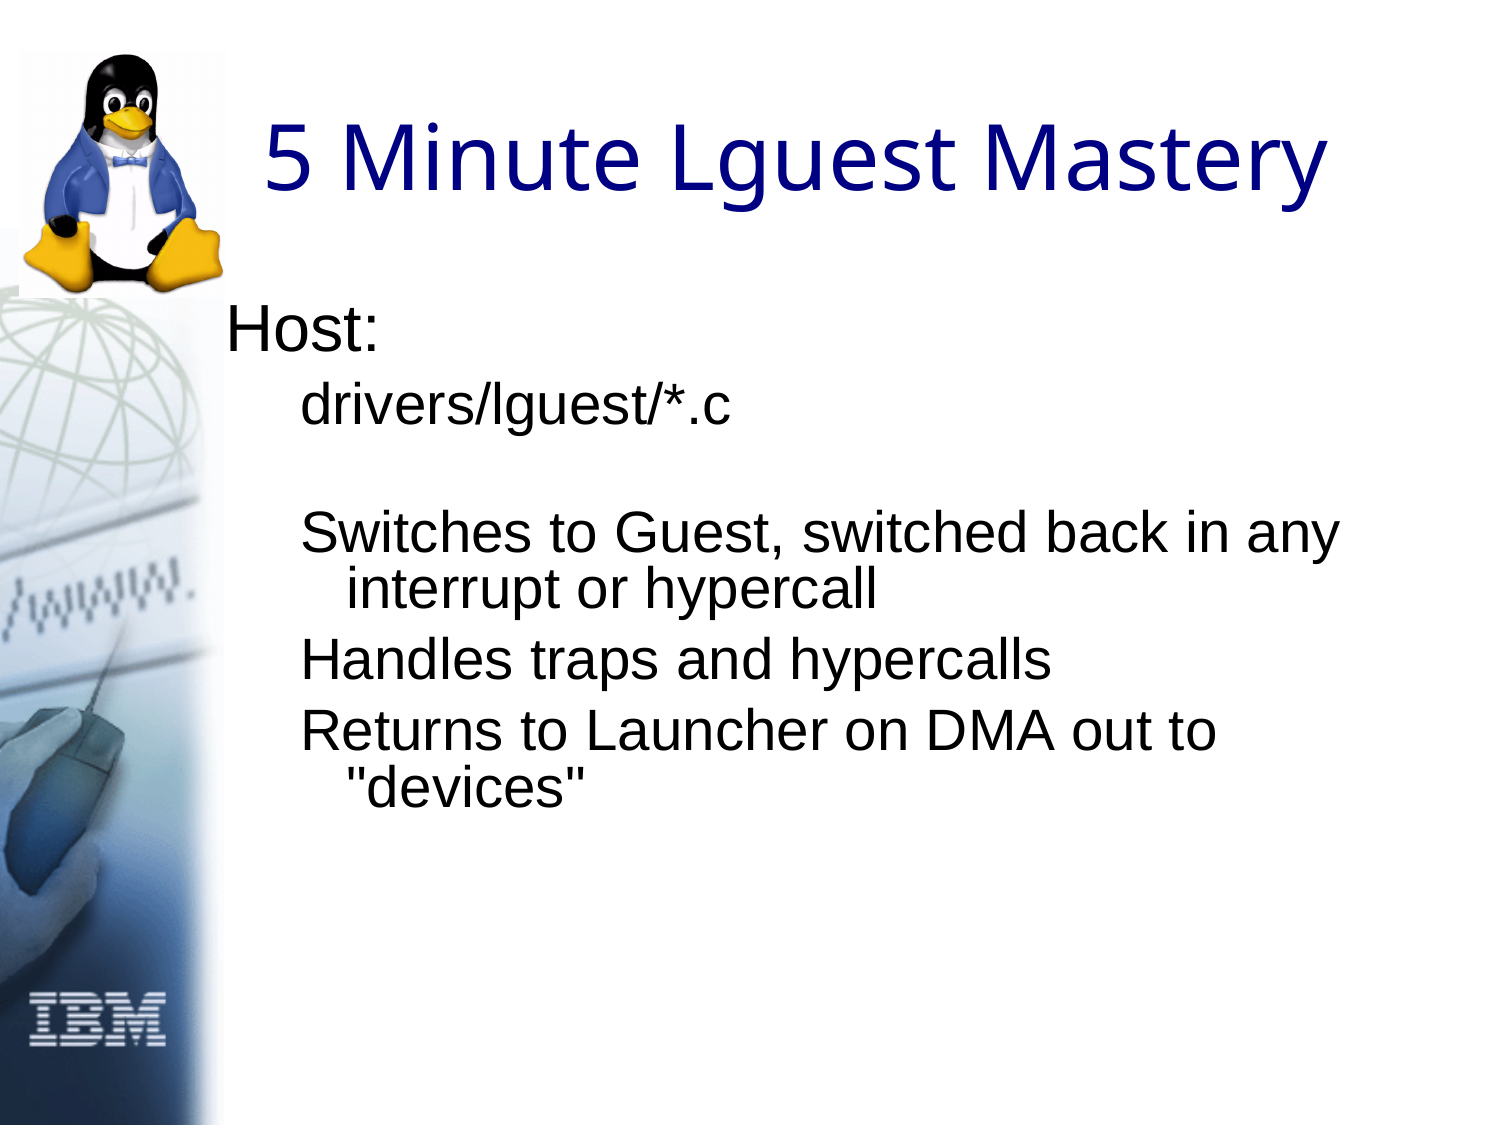

# 5 Minute Lguest Mastery
Host:
drivers/lguest/*.c
Switches to Guest, switched back in any interrupt or hypercall
Handles traps and hypercalls
Returns to Launcher on DMA out to "devices"